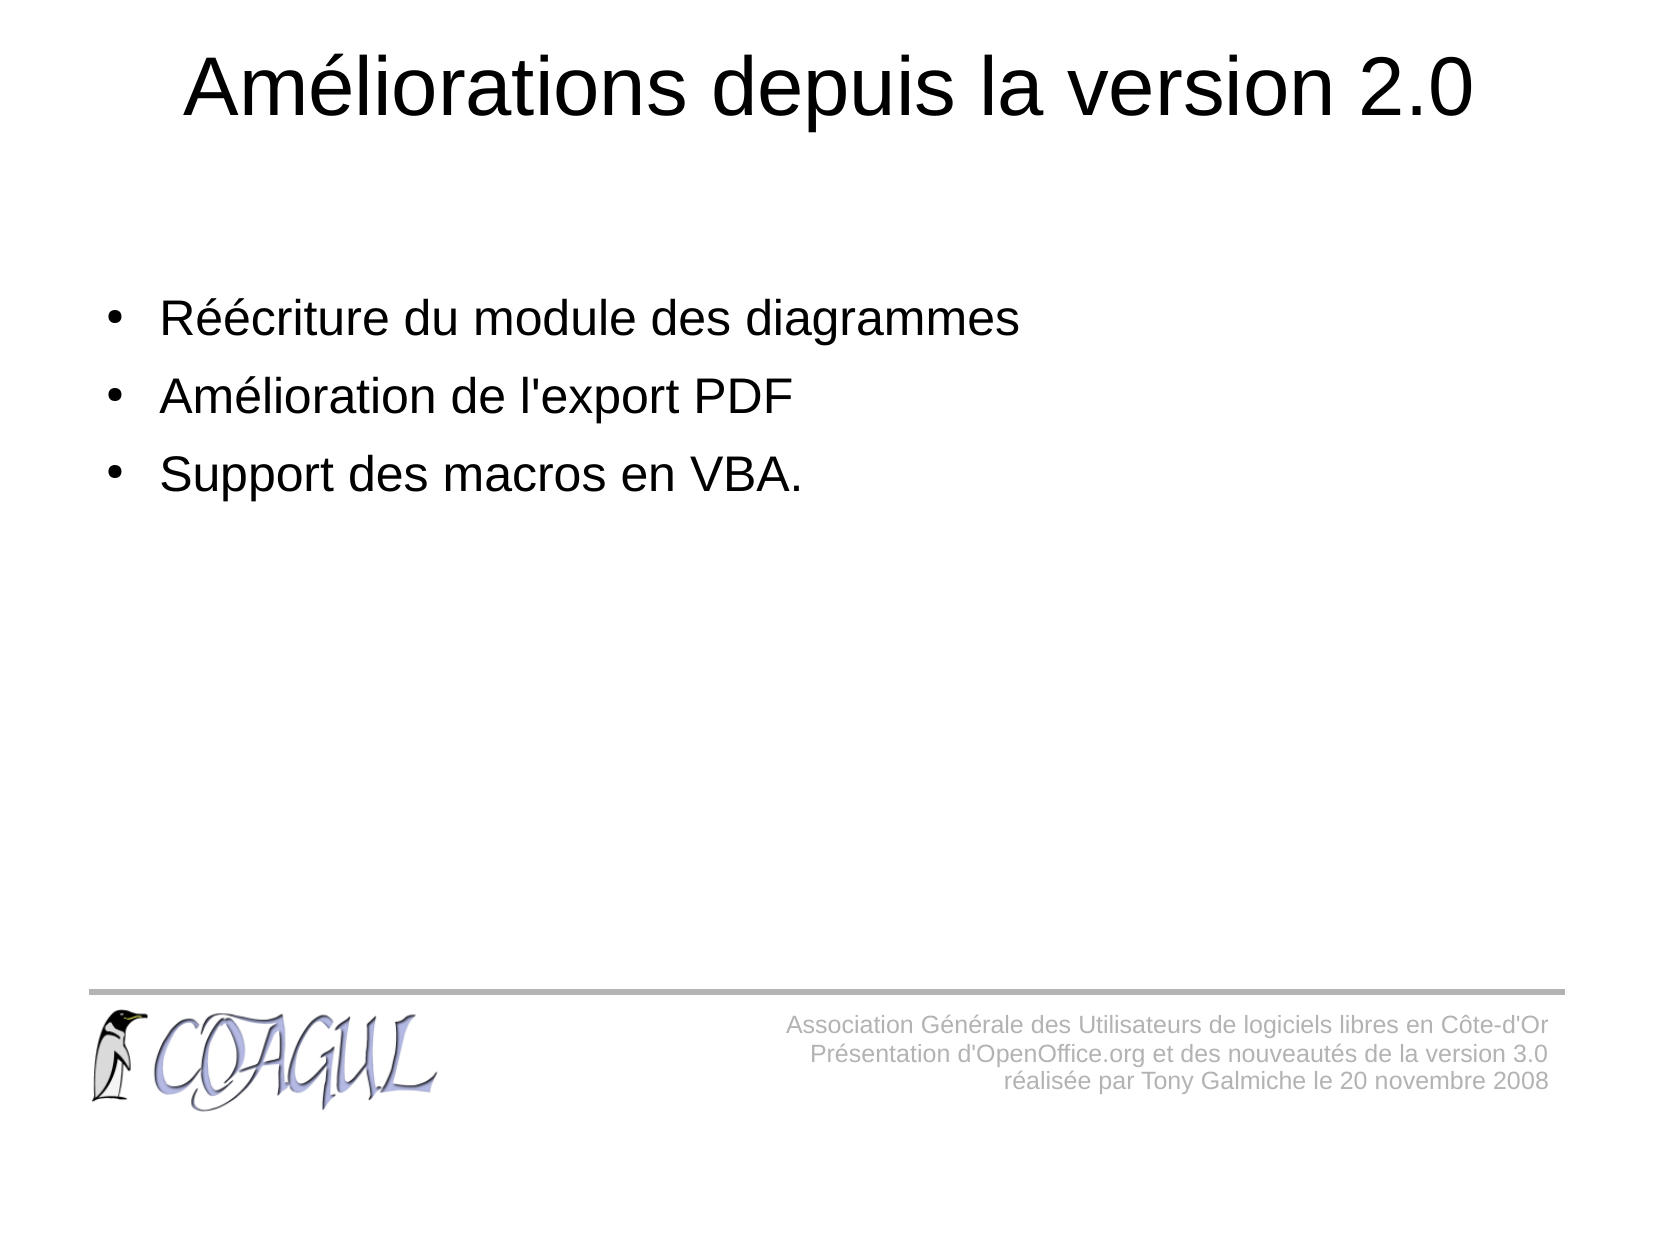

# Améliorations depuis la version 2.0
Réécriture du module des diagrammes
Amélioration de l'export PDF
Support des macros en VBA.